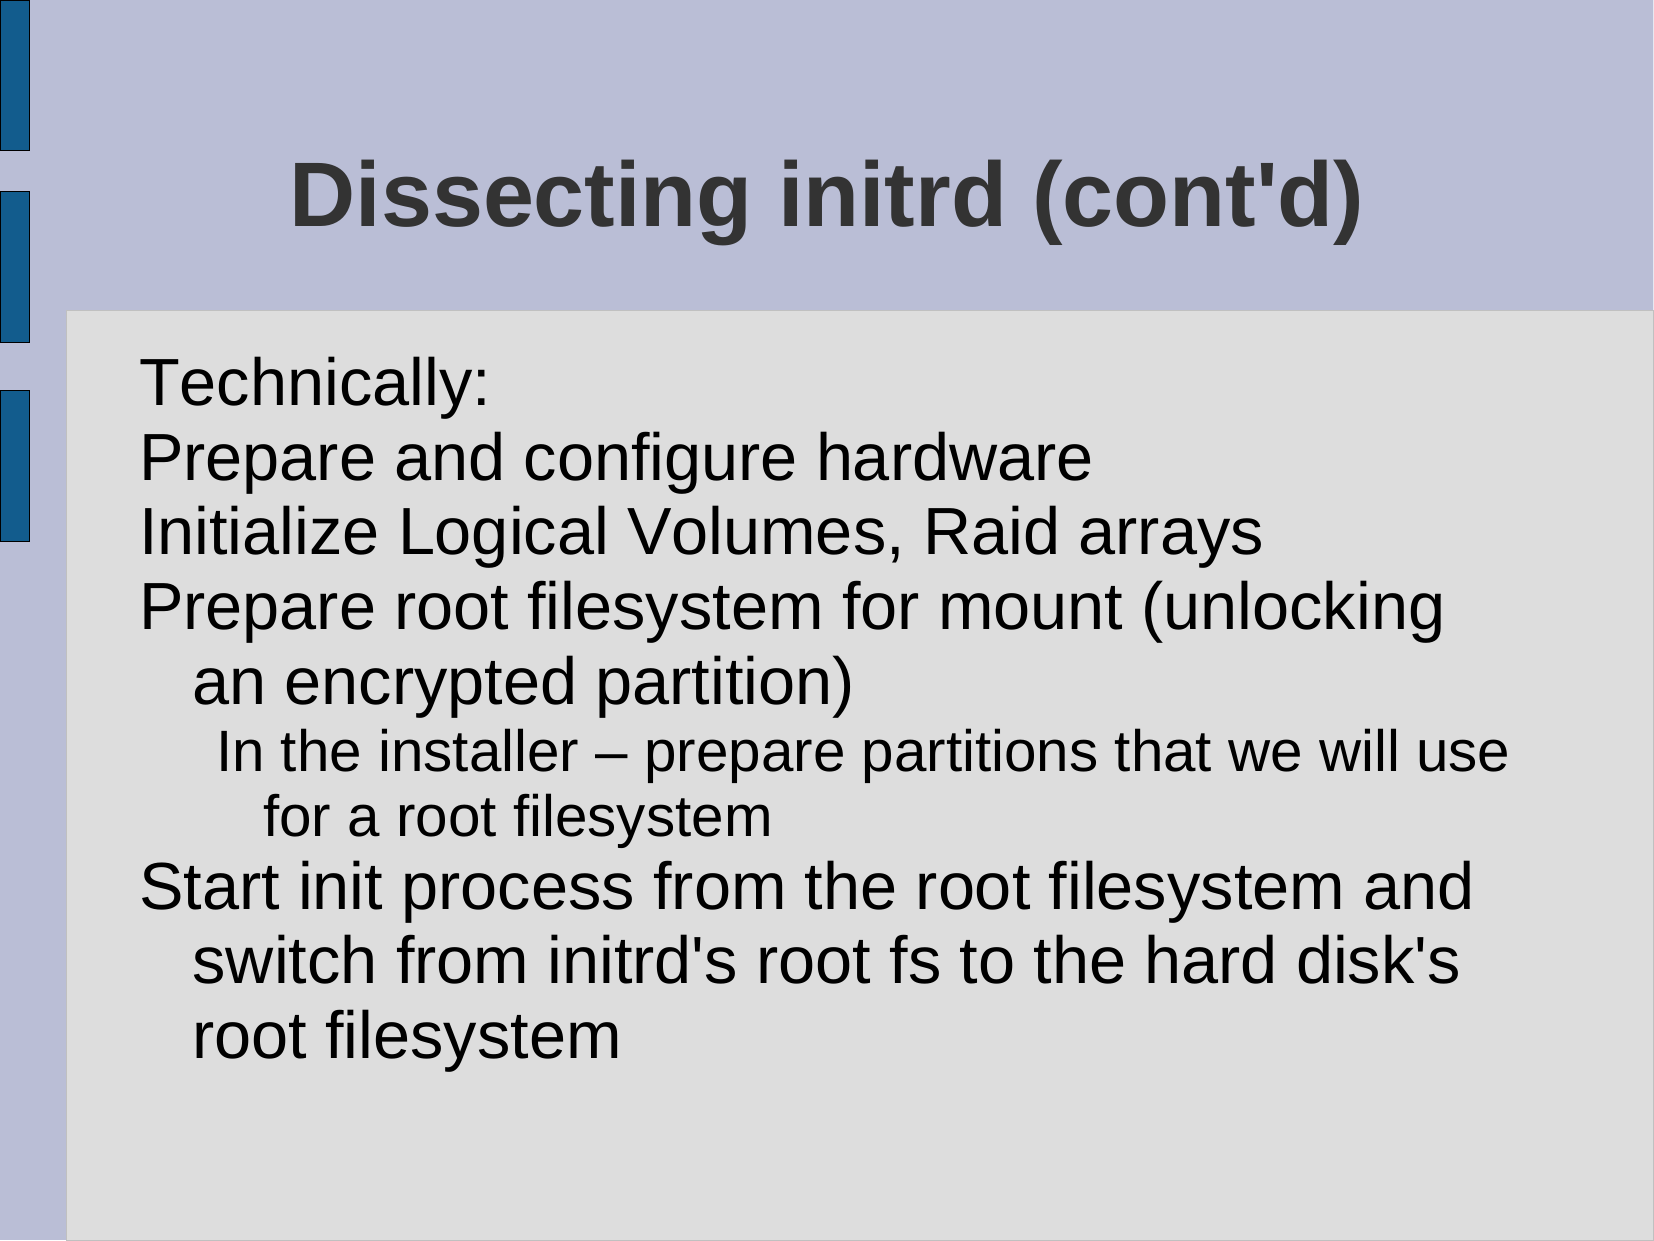

# Dissecting initrd (cont'd)
Technically:
Prepare and configure hardware
Initialize Logical Volumes, Raid arrays
Prepare root filesystem for mount (unlocking an encrypted partition)
In the installer – prepare partitions that we will use for a root filesystem
Start init process from the root filesystem and switch from initrd's root fs to the hard disk's root filesystem